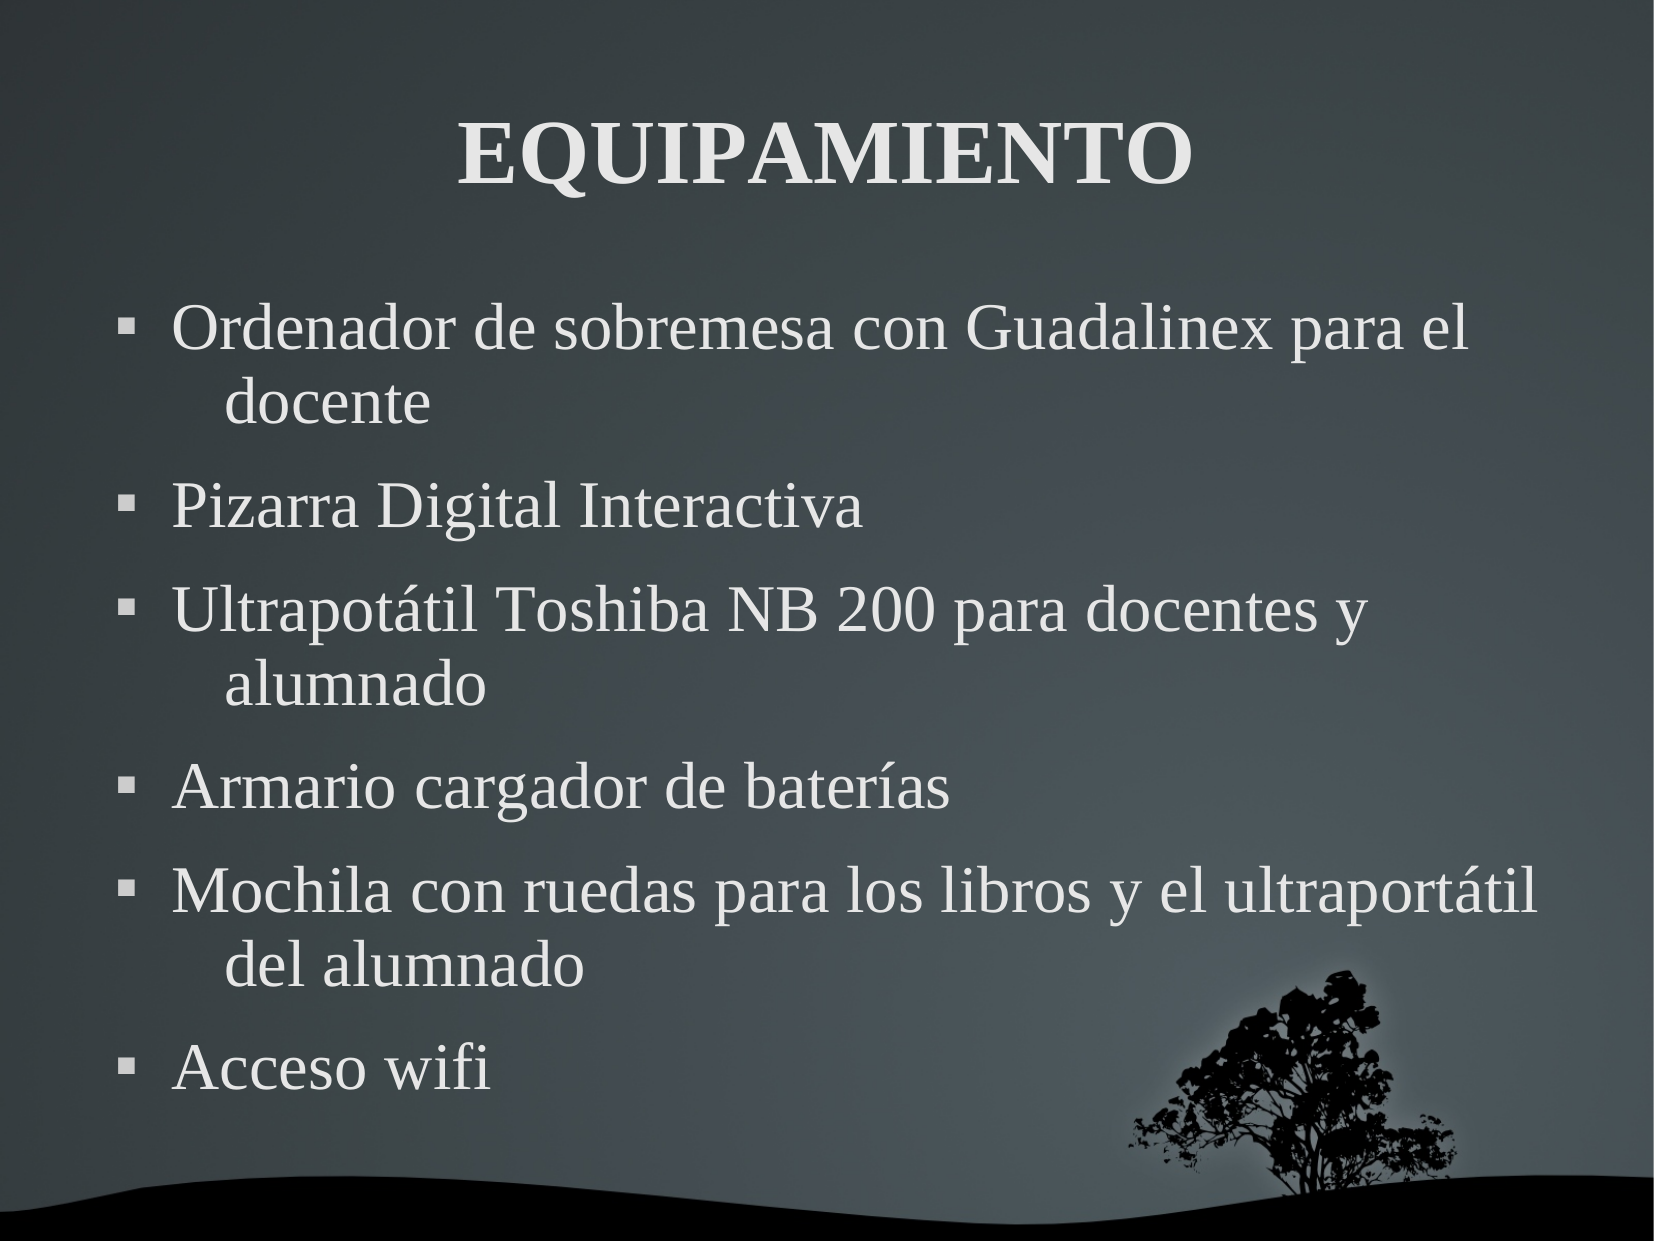

# EQUIPAMIENTO
Ordenador de sobremesa con Guadalinex para el docente
Pizarra Digital Interactiva
Ultrapotátil Toshiba NB 200 para docentes y alumnado
Armario cargador de baterías
Mochila con ruedas para los libros y el ultraportátil del alumnado
Acceso wifi